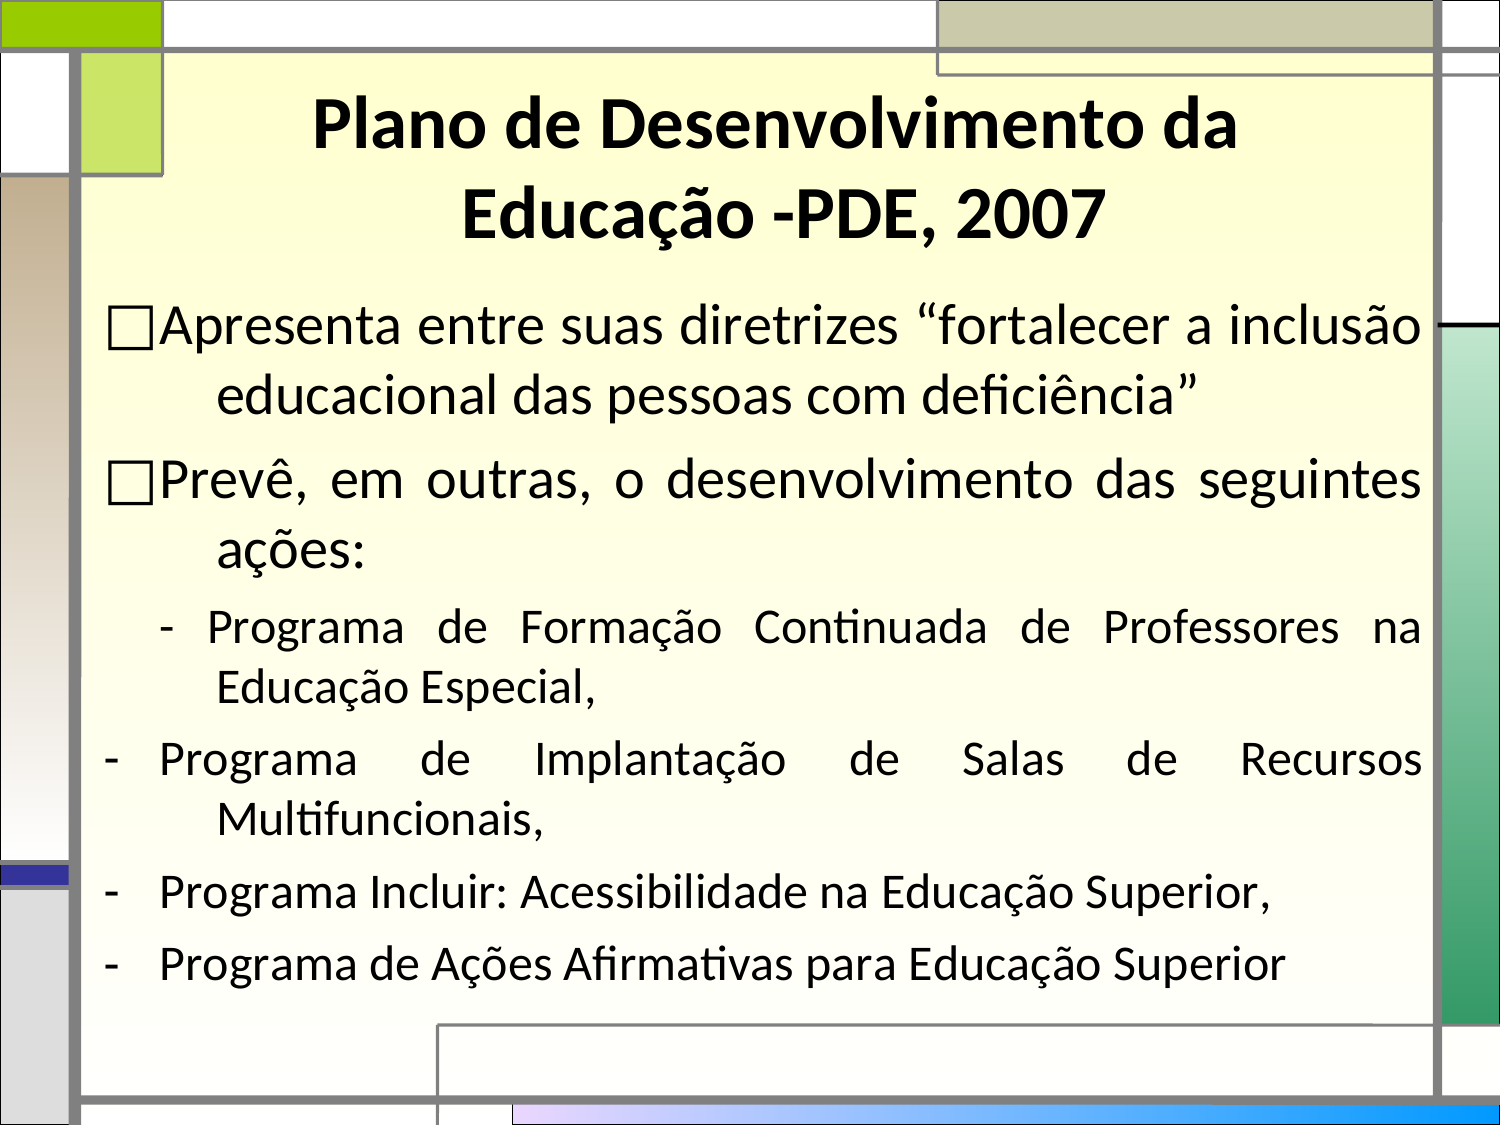

# Plano de Desenvolvimento da Educação -PDE, 2007
Apresenta entre suas diretrizes “fortalecer a inclusão educacional das pessoas com deficiência”
Prevê, em outras, o desenvolvimento das seguintes ações:
- Programa de Formação Continuada de Professores na Educação Especial,
Programa de Implantação de Salas de Recursos Multifuncionais,
Programa Incluir: Acessibilidade na Educação Superior,
Programa de Ações Afirmativas para Educação Superior